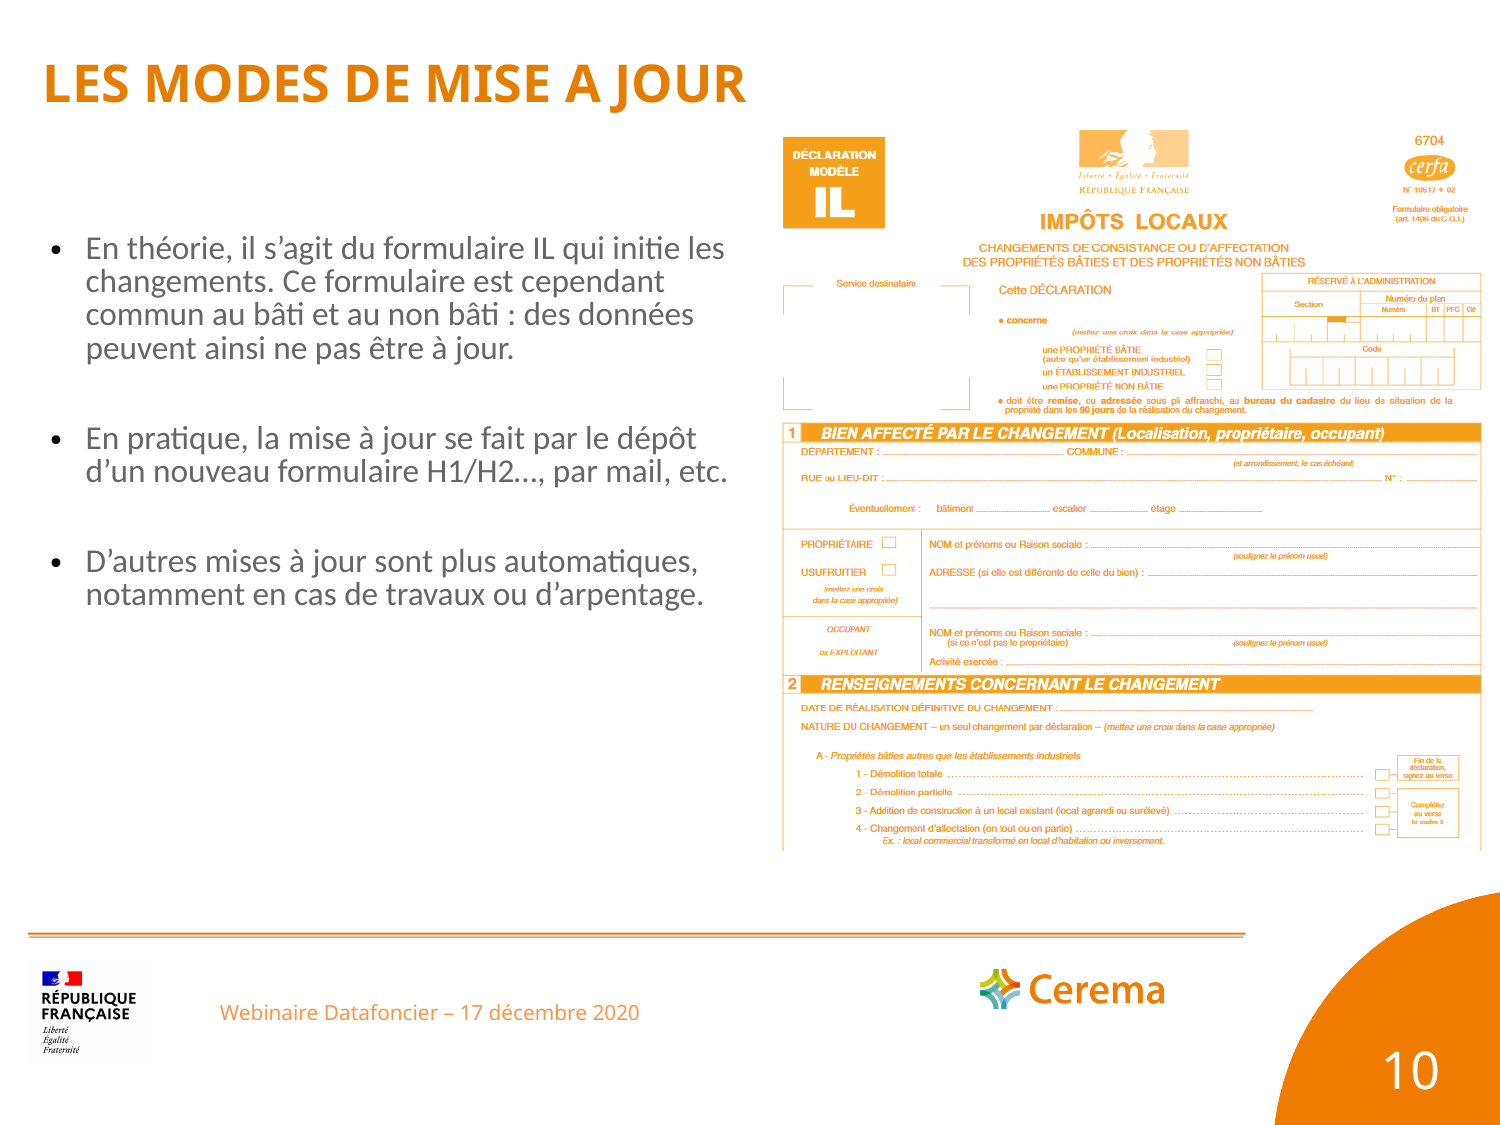

Les modes de mise a jour
En théorie, il s’agit du formulaire IL qui initie les changements. Ce formulaire est cependant commun au bâti et au non bâti : des données peuvent ainsi ne pas être à jour.
En pratique, la mise à jour se fait par le dépôt d’un nouveau formulaire H1/H2…, par mail, etc.
D’autres mises à jour sont plus automatiques, notamment en cas de travaux ou d’arpentage.
Webinaire Datafoncier – 17 décembre 2020